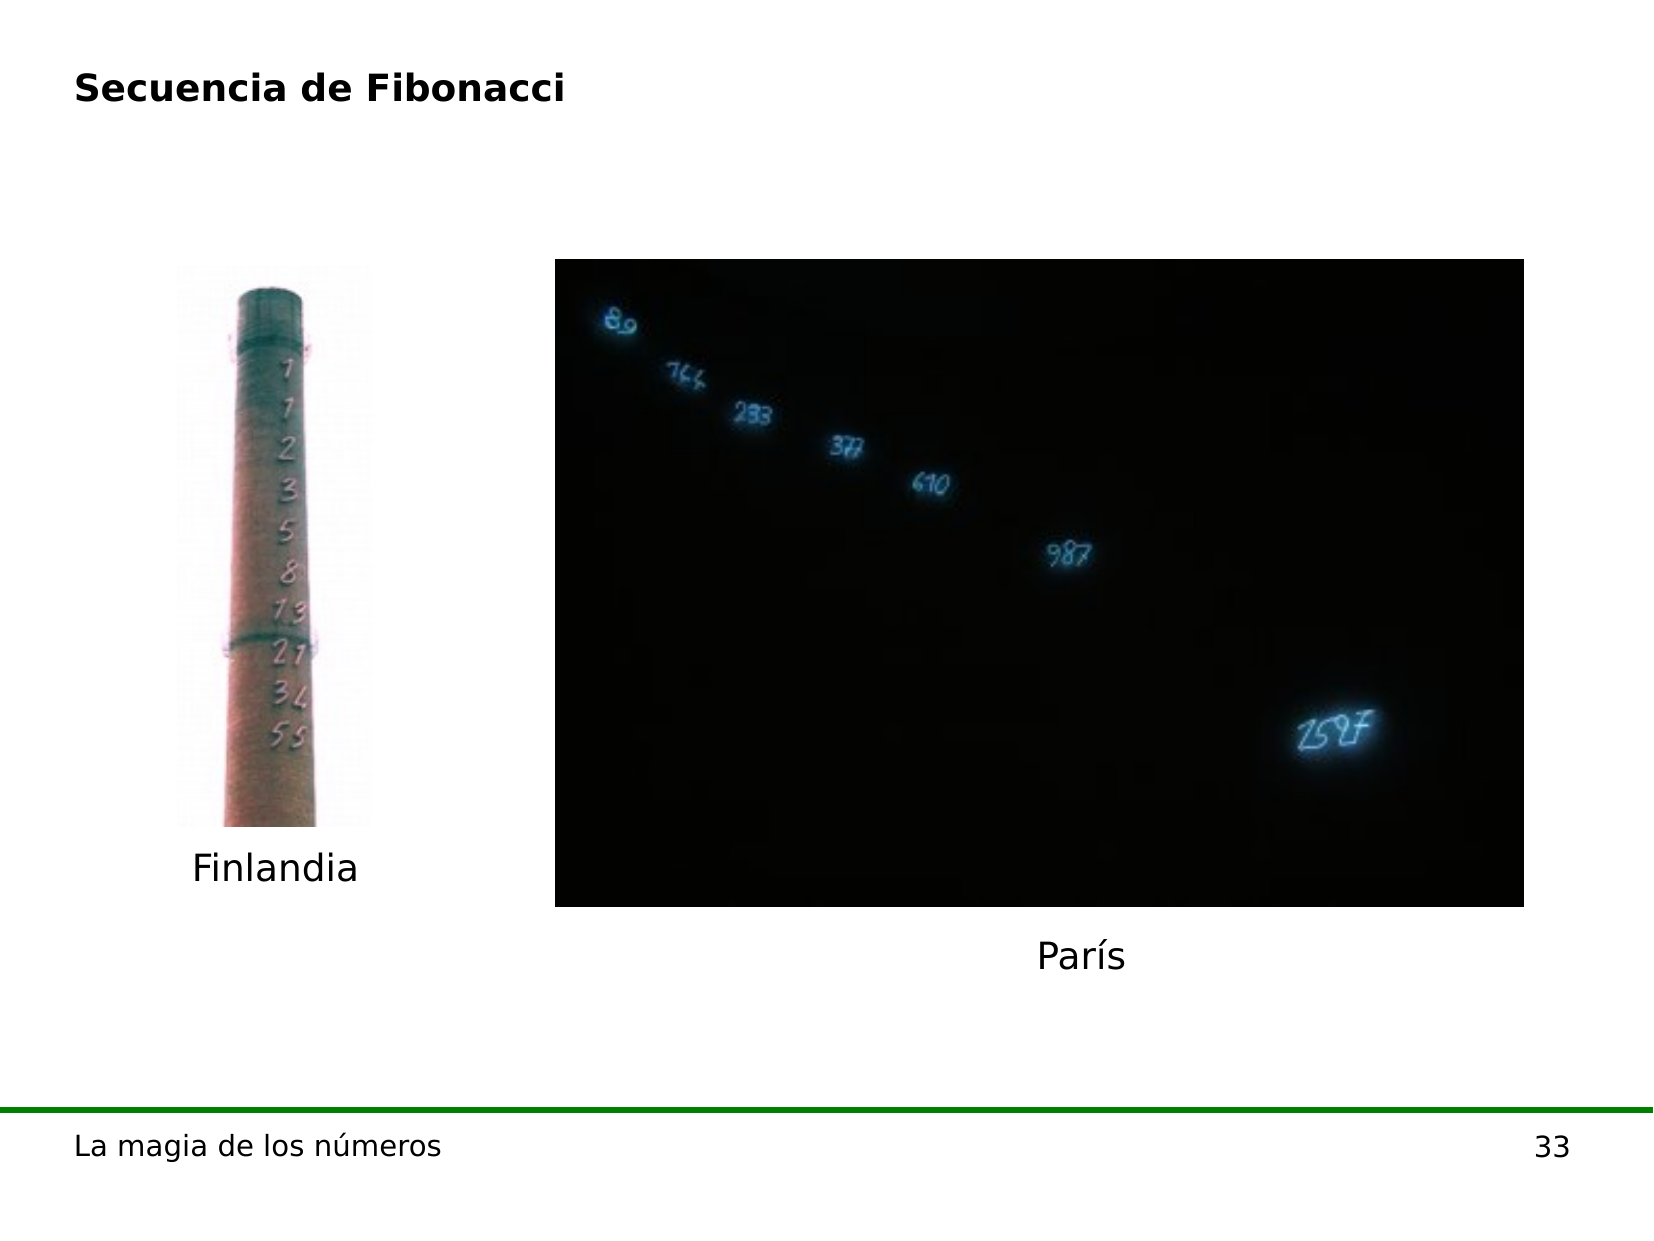

Secuencia de Fibonacci
Finlandia
París
La magia de los números
33